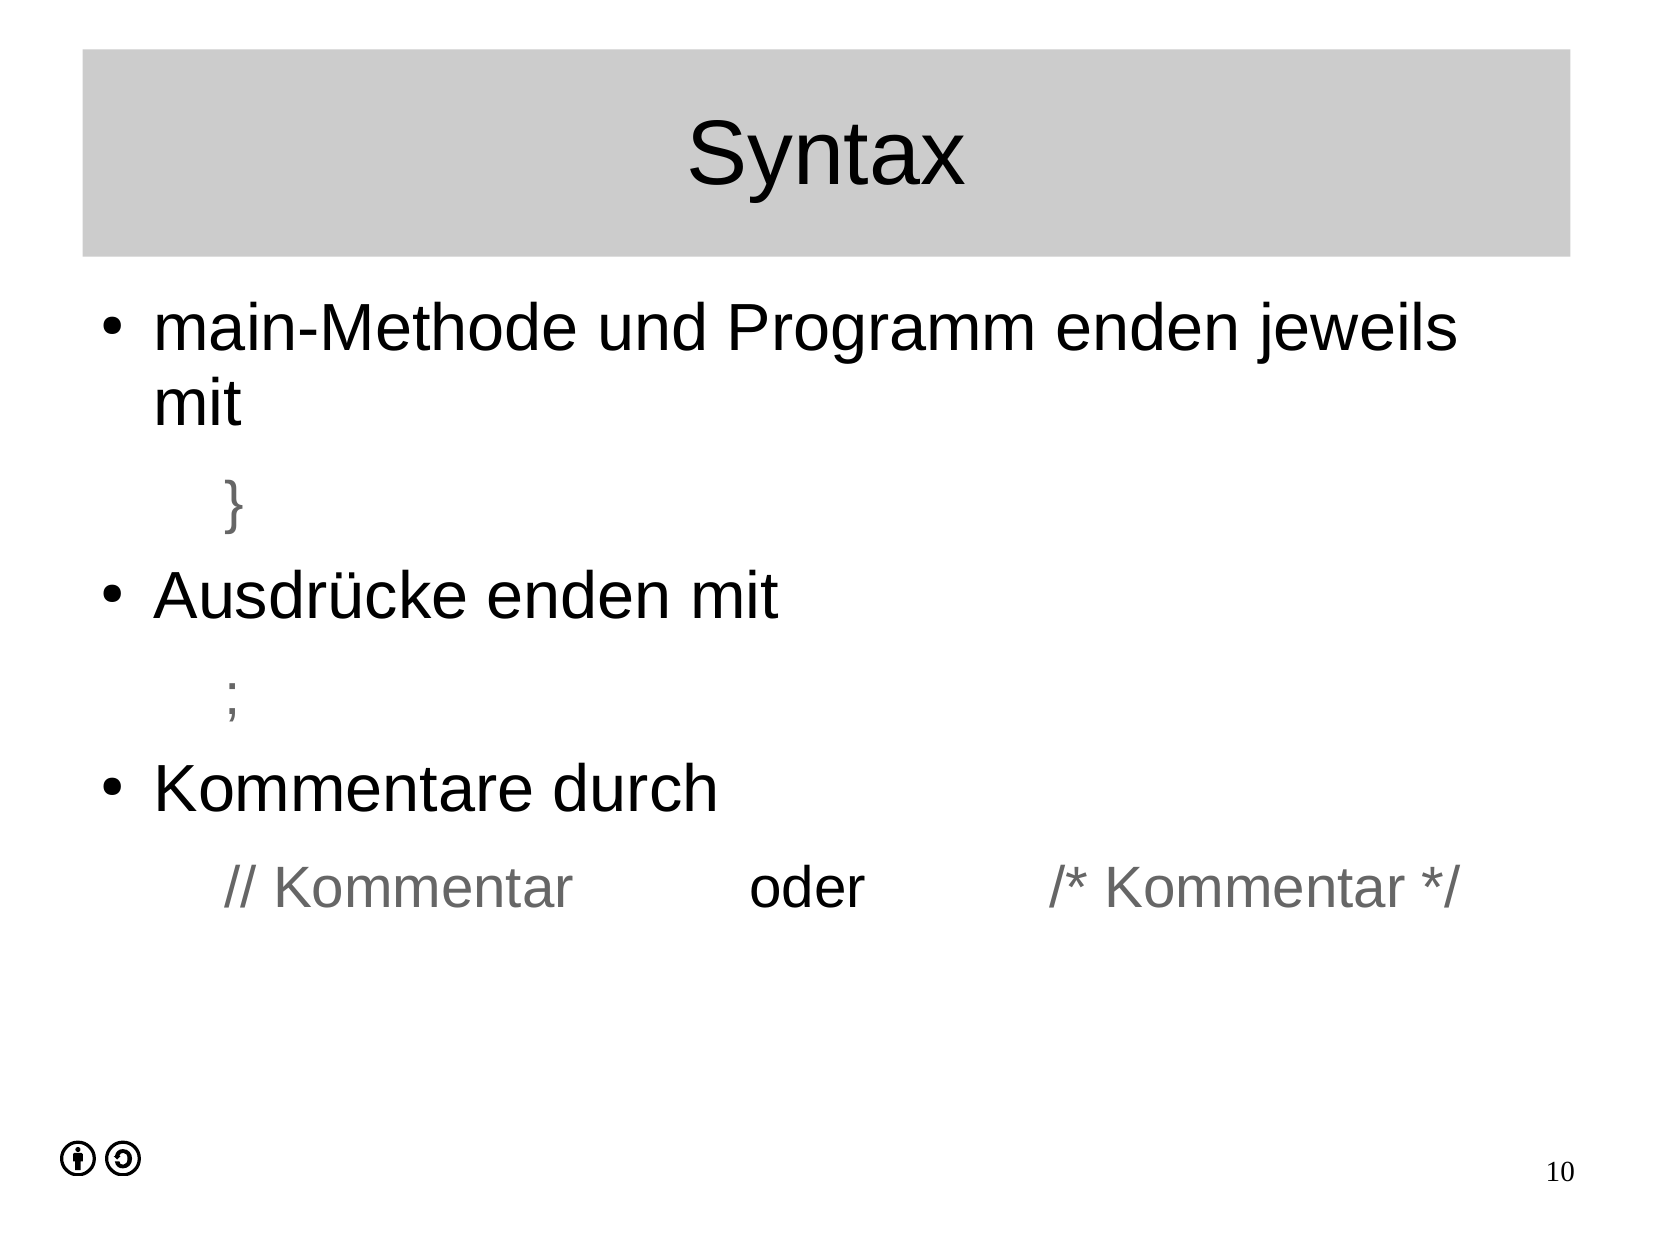

# Syntax
main-Methode und Programm enden jeweils mit
}
Ausdrücke enden mit
;
Kommentare durch
// Kommentar			oder 			/* Kommentar */
10